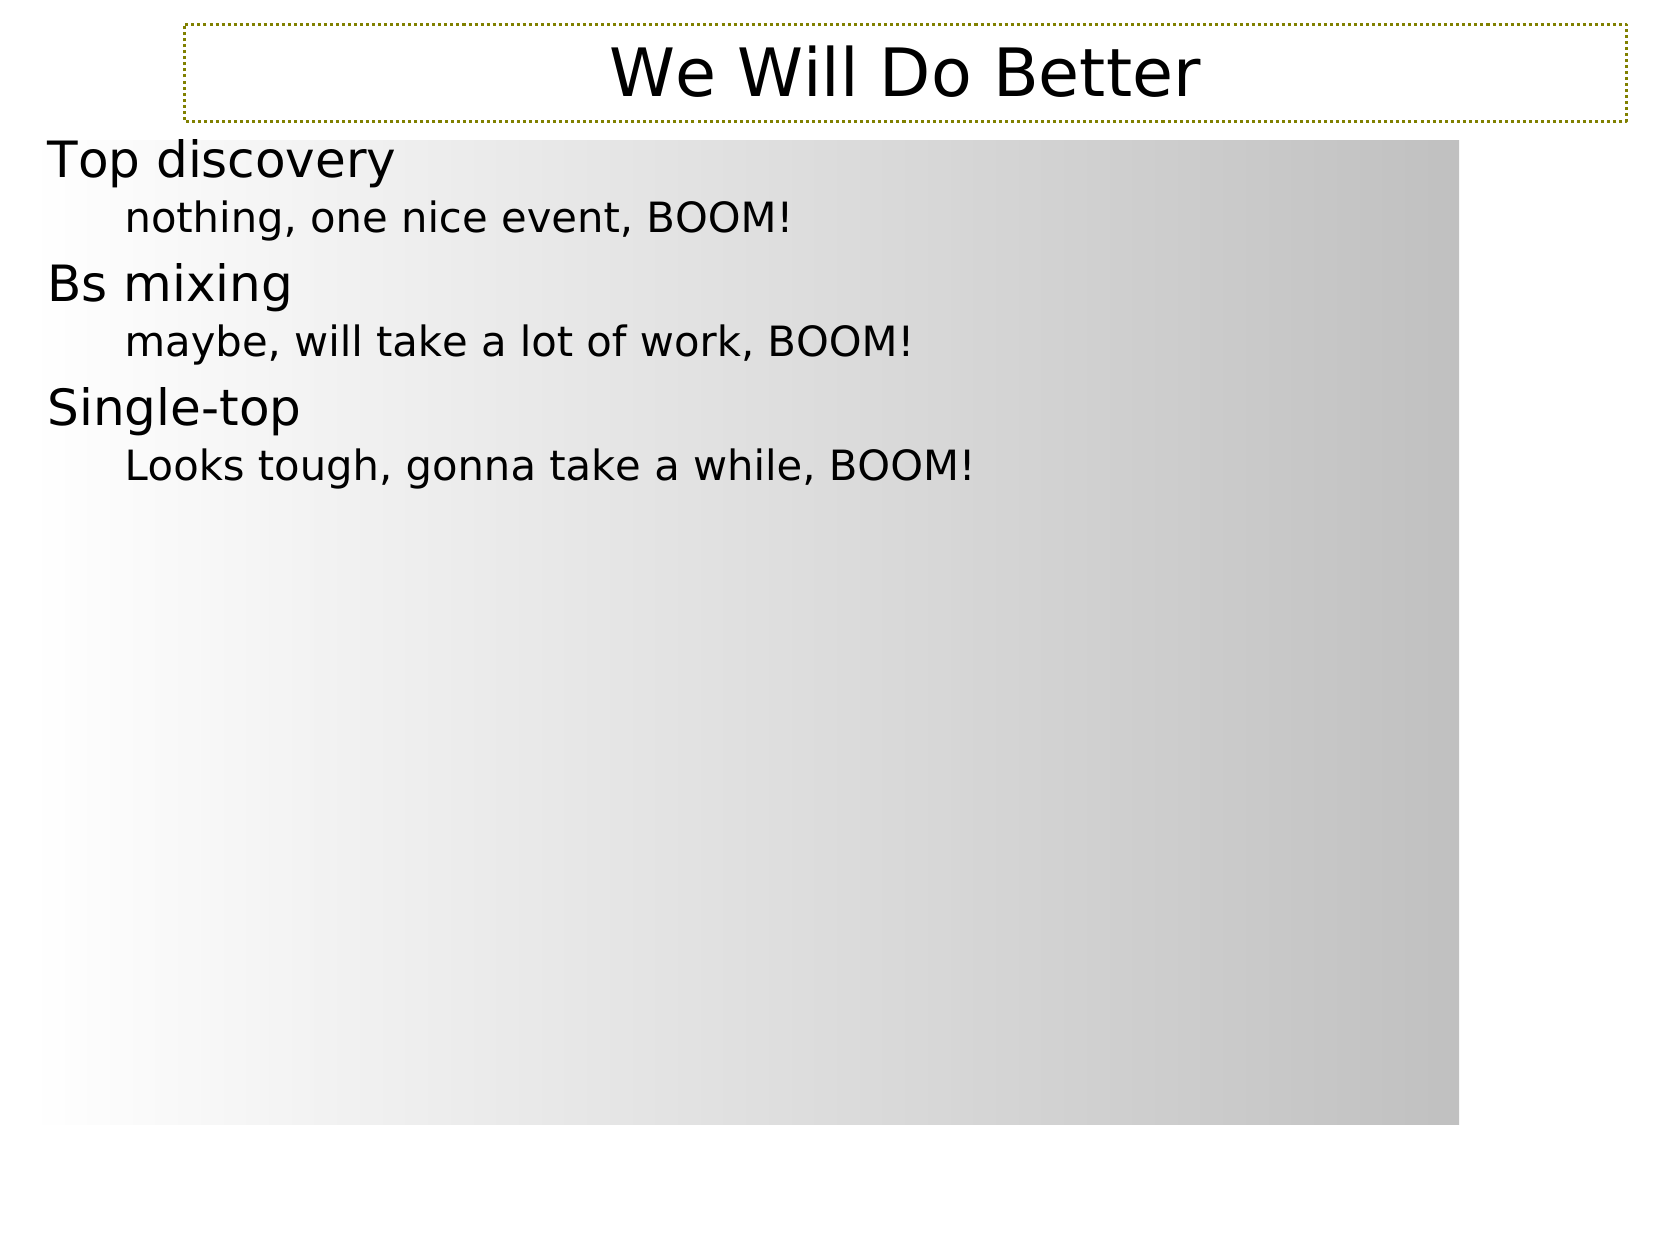

# We Will Do Better
Top discovery
nothing, one nice event, BOOM!
Bs mixing
maybe, will take a lot of work, BOOM!
Single-top
Looks tough, gonna take a while, BOOM!